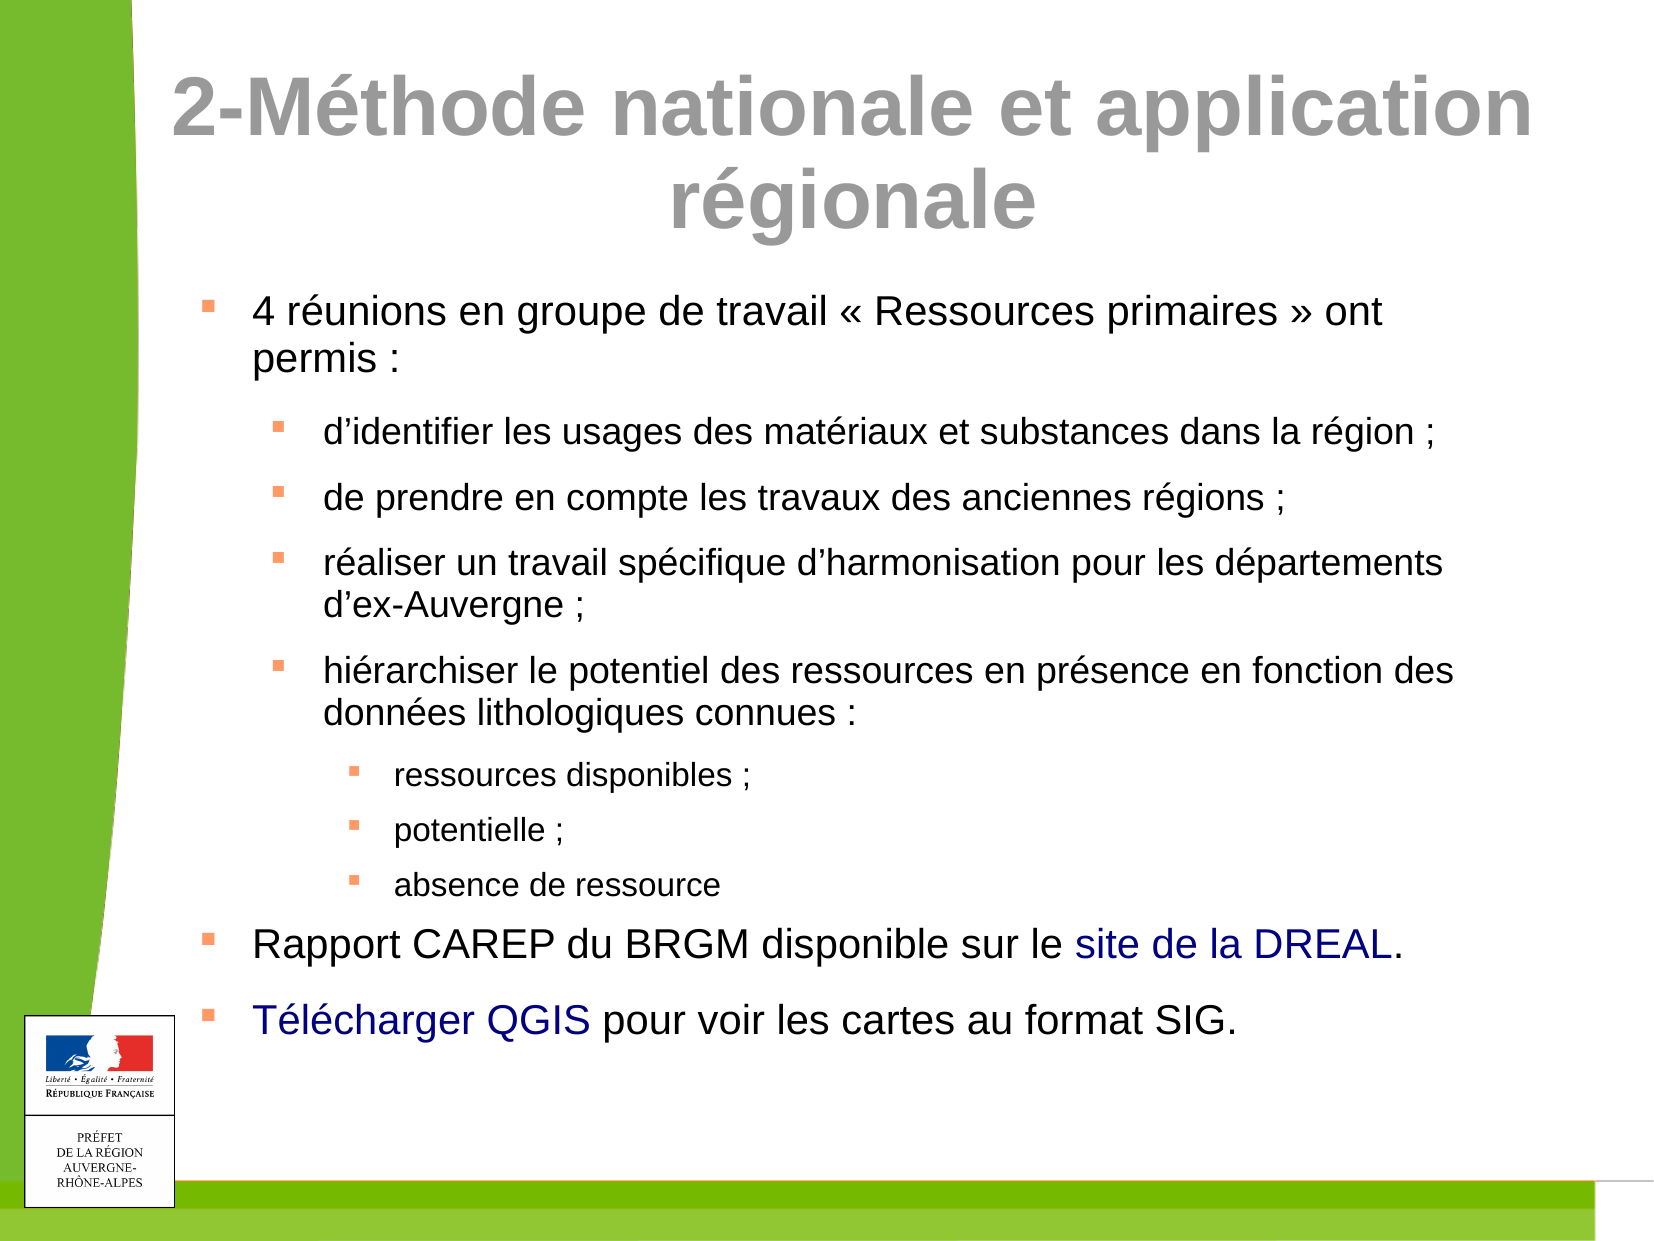

# 2-Méthode nationale et application régionale
4 réunions en groupe de travail « Ressources primaires » ont permis :
d’identifier les usages des matériaux et substances dans la région ;
de prendre en compte les travaux des anciennes régions ;
réaliser un travail spécifique d’harmonisation pour les départements d’ex-Auvergne ;
hiérarchiser le potentiel des ressources en présence en fonction des données lithologiques connues :
ressources disponibles ;
potentielle ;
absence de ressource
Rapport CAREP du BRGM disponible sur le site de la DREAL.
Télécharger QGIS pour voir les cartes au format SIG.
9